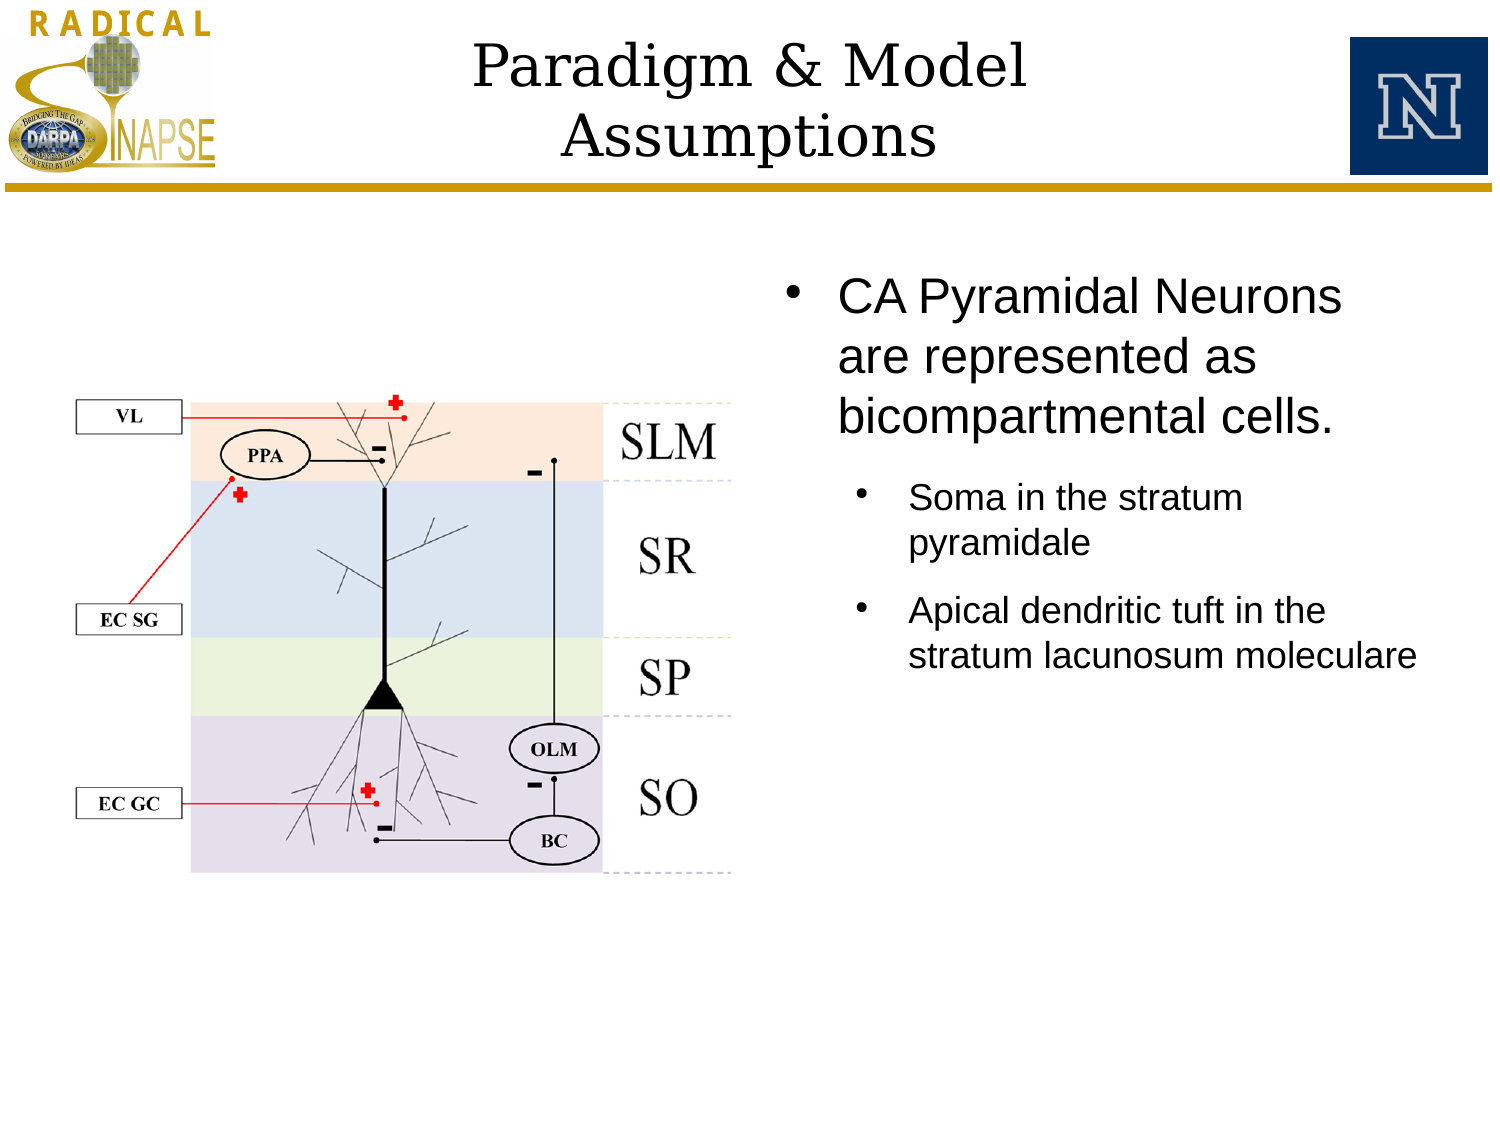

Paradigm & Model Assumptions
# CA Pyramidal Neurons are represented as bicompartmental cells.
Soma in the stratum pyramidale
Apical dendritic tuft in the stratum lacunosum moleculare